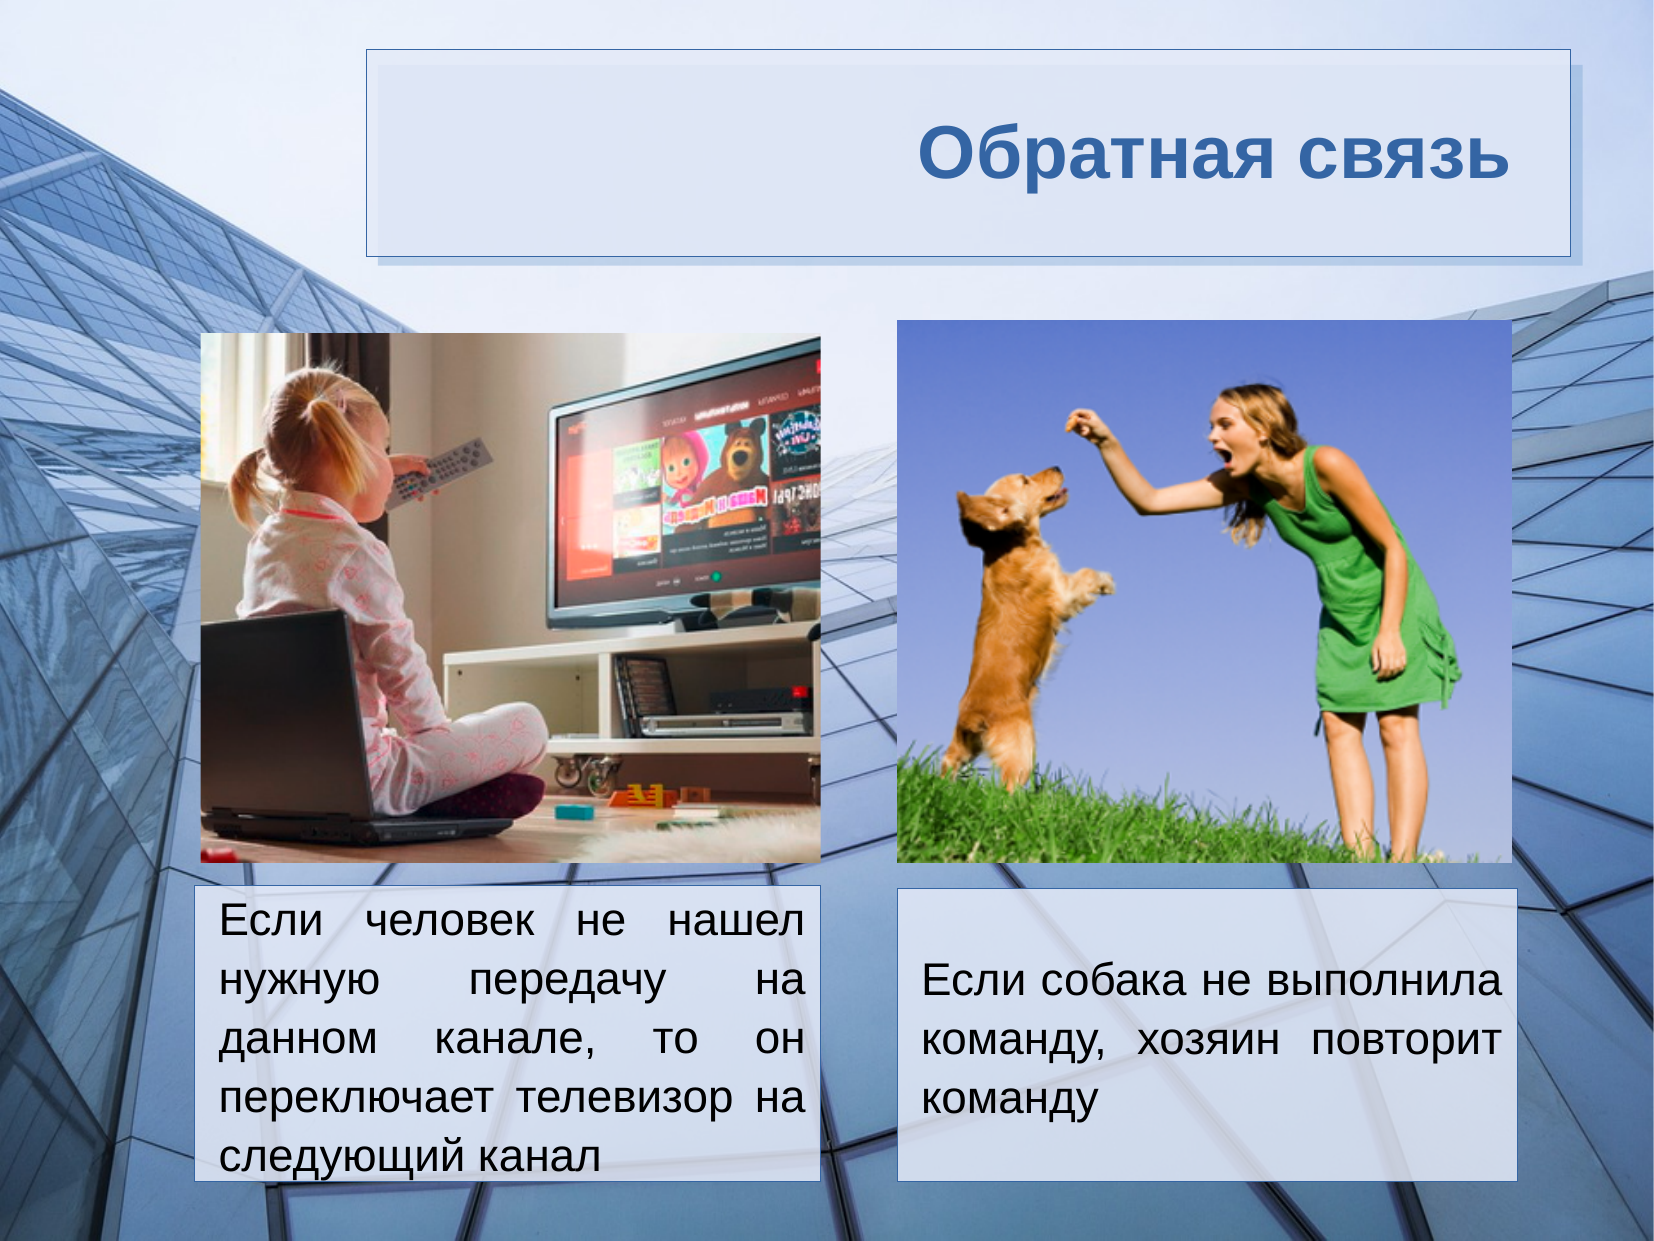

# Обратная связь
Если человек не нашел нужную передачу на данном канале, то он переключает телевизор на следующий канал
Если собака не выполнила команду, хозяин повторит команду